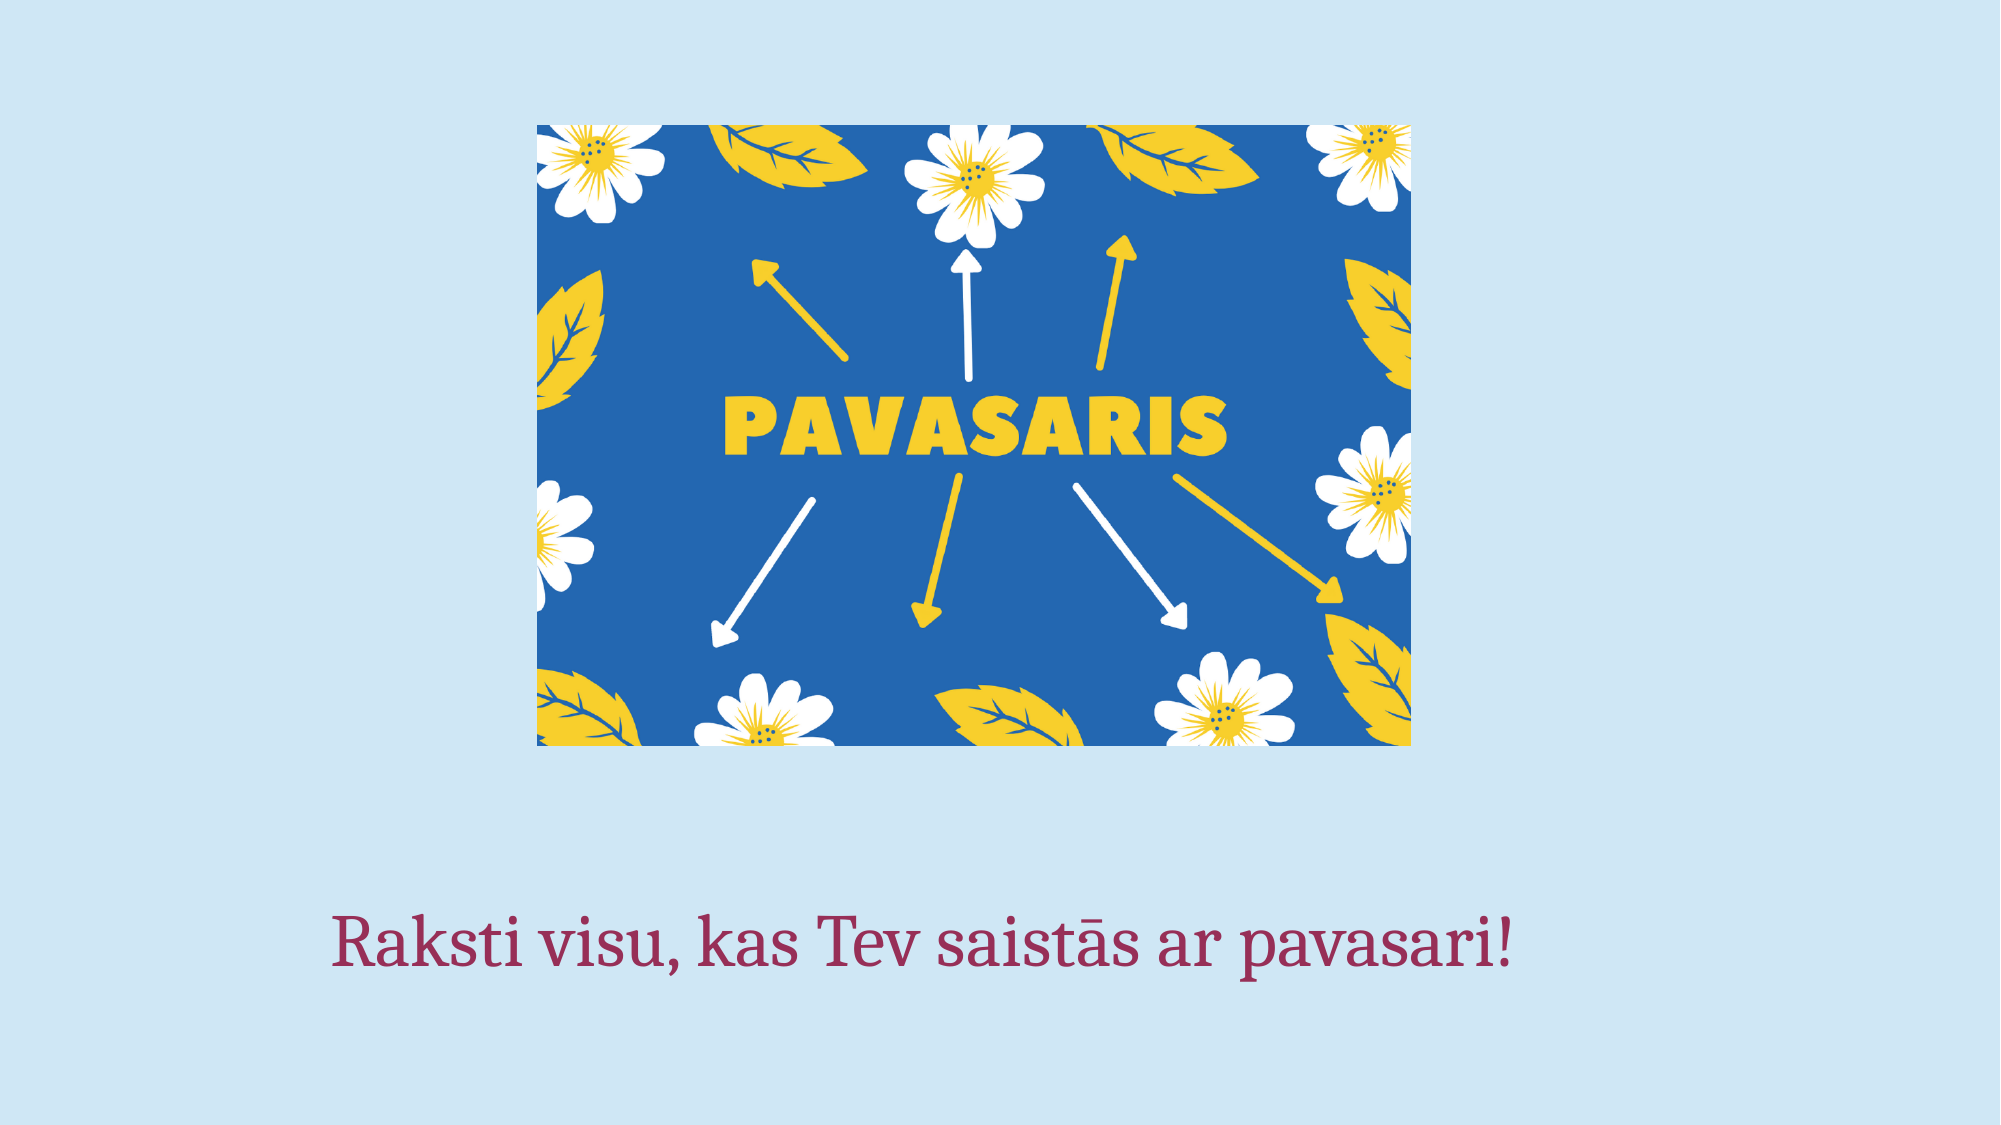

# Raksti visu, kas Tev saistās ar pavasari!